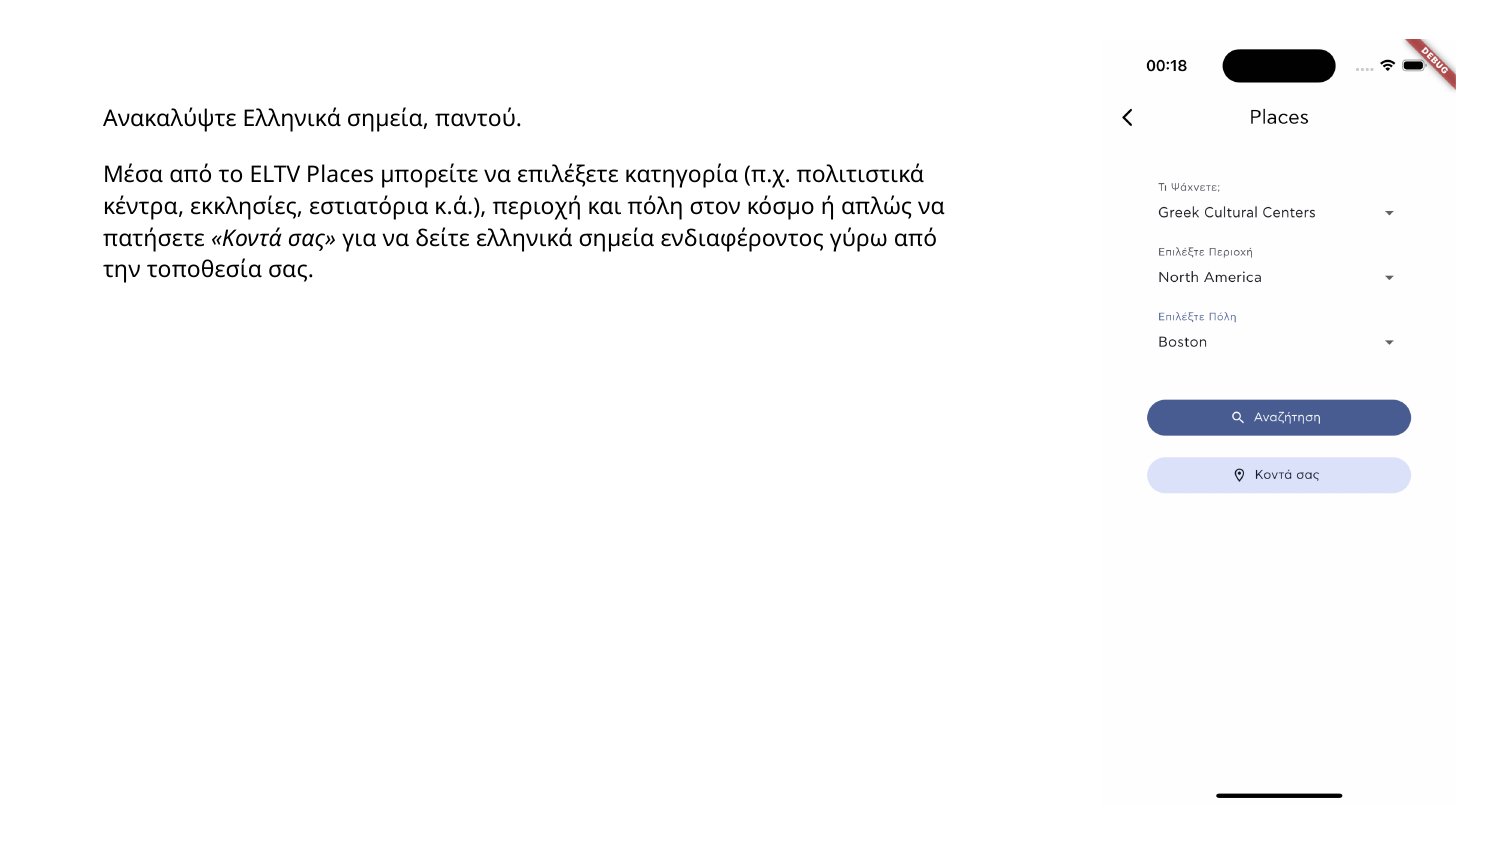

Ανακαλύψτε Ελληνικά σημεία, παντού.
Μέσα από το ELTV Places μπορείτε να επιλέξετε κατηγορία (π.χ. πολιτιστικά κέντρα, εκκλησίες, εστιατόρια κ.ά.), περιοχή και πόλη στον κόσμο ή απλώς να πατήσετε «Κοντά σας» για να δείτε ελληνικά σημεία ενδιαφέροντος γύρω από την τοποθεσία σας.